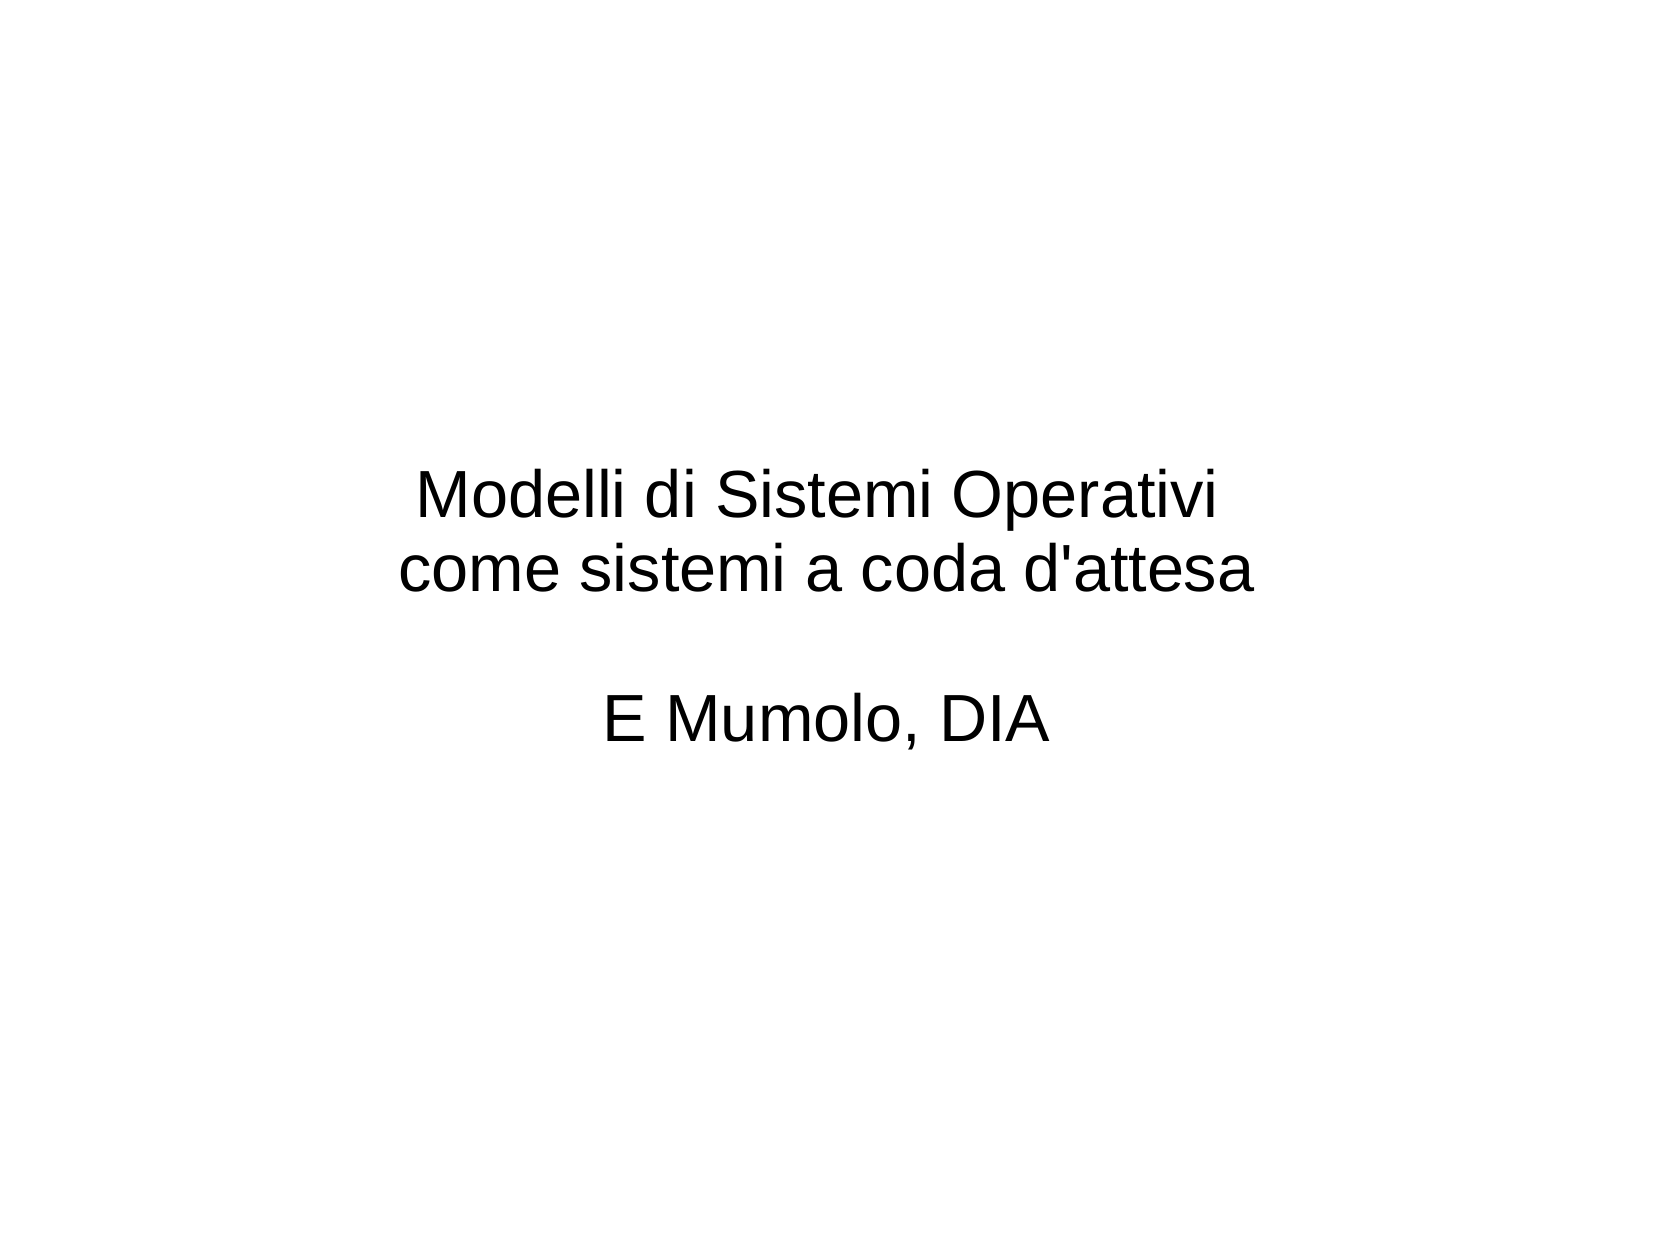

# Modelli di Sistemi Operativi
come sistemi a coda d'attesa
E Mumolo, DIA